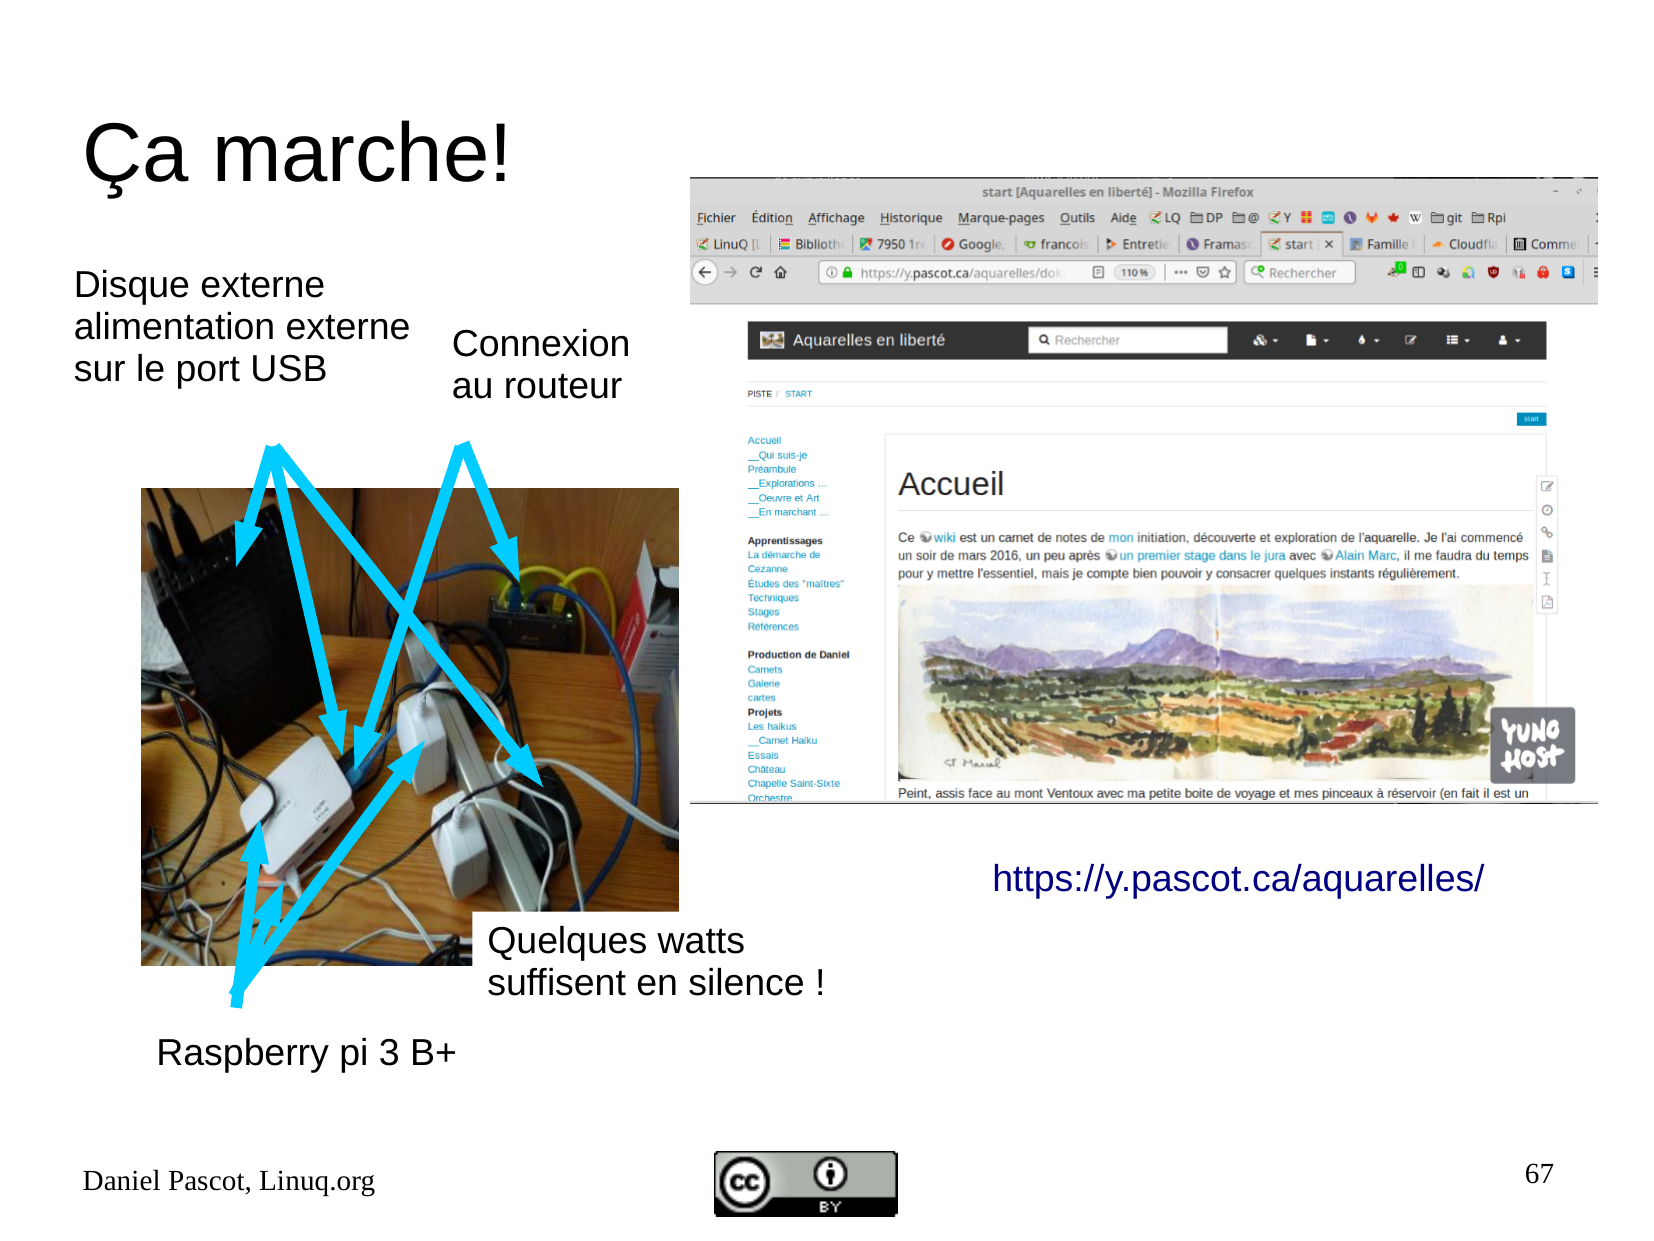

# Ça marche!
Disque externe
alimentation externe sur le port USB
Connexion au routeur
https://y.pascot.ca/aquarelles/
Quelques watts suffisent en silence !
Raspberry pi 3 B+
67
15-08- 2018